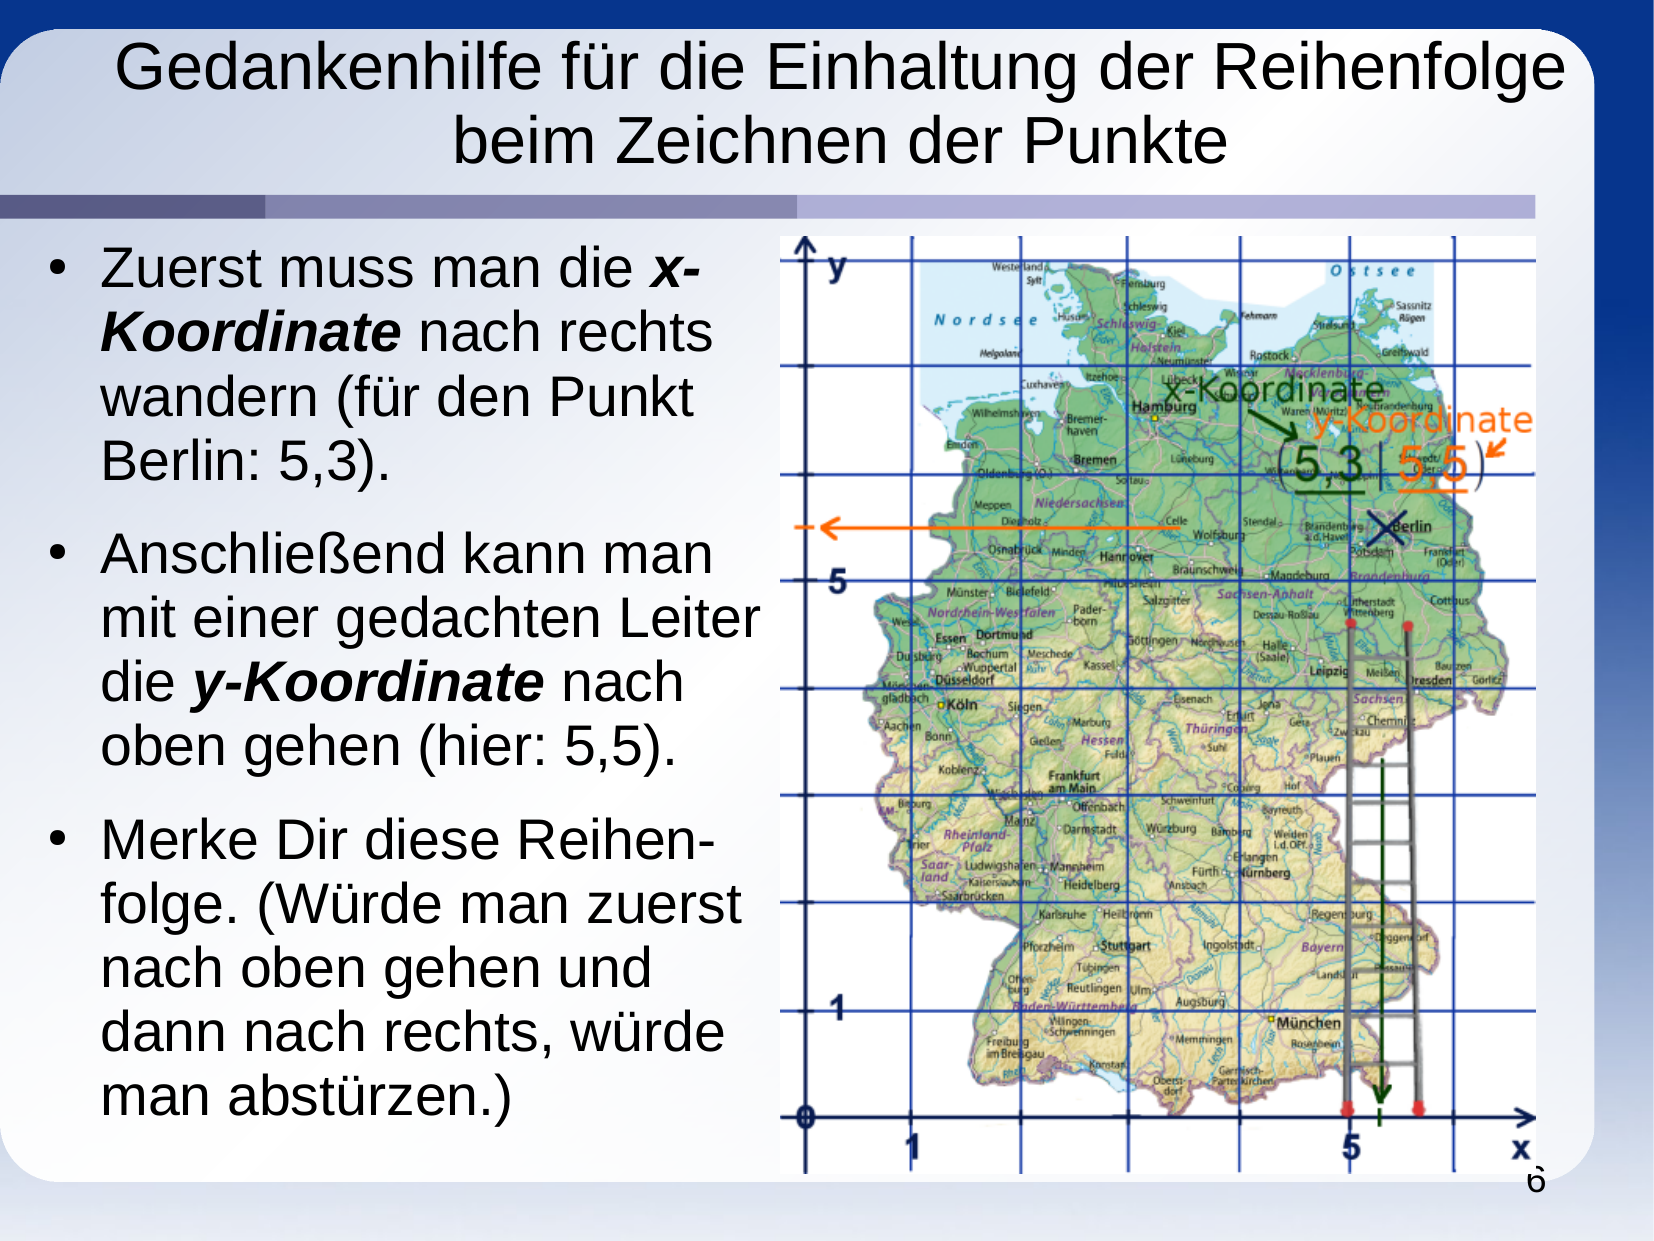

# Gedankenhilfe für die Einhaltung der Reihenfolge beim Zeichnen der Punkte
Zuerst muss man die x-Koordinate nach rechts wandern (für den Punkt Berlin: 5,3).
Anschließend kann man mit einer gedachten Leiter die y-Koordinate nach oben gehen (hier: 5,5).
Merke Dir diese Reihen-folge. (Würde man zuerst nach oben gehen und dann nach rechts, würde man abstürzen.)